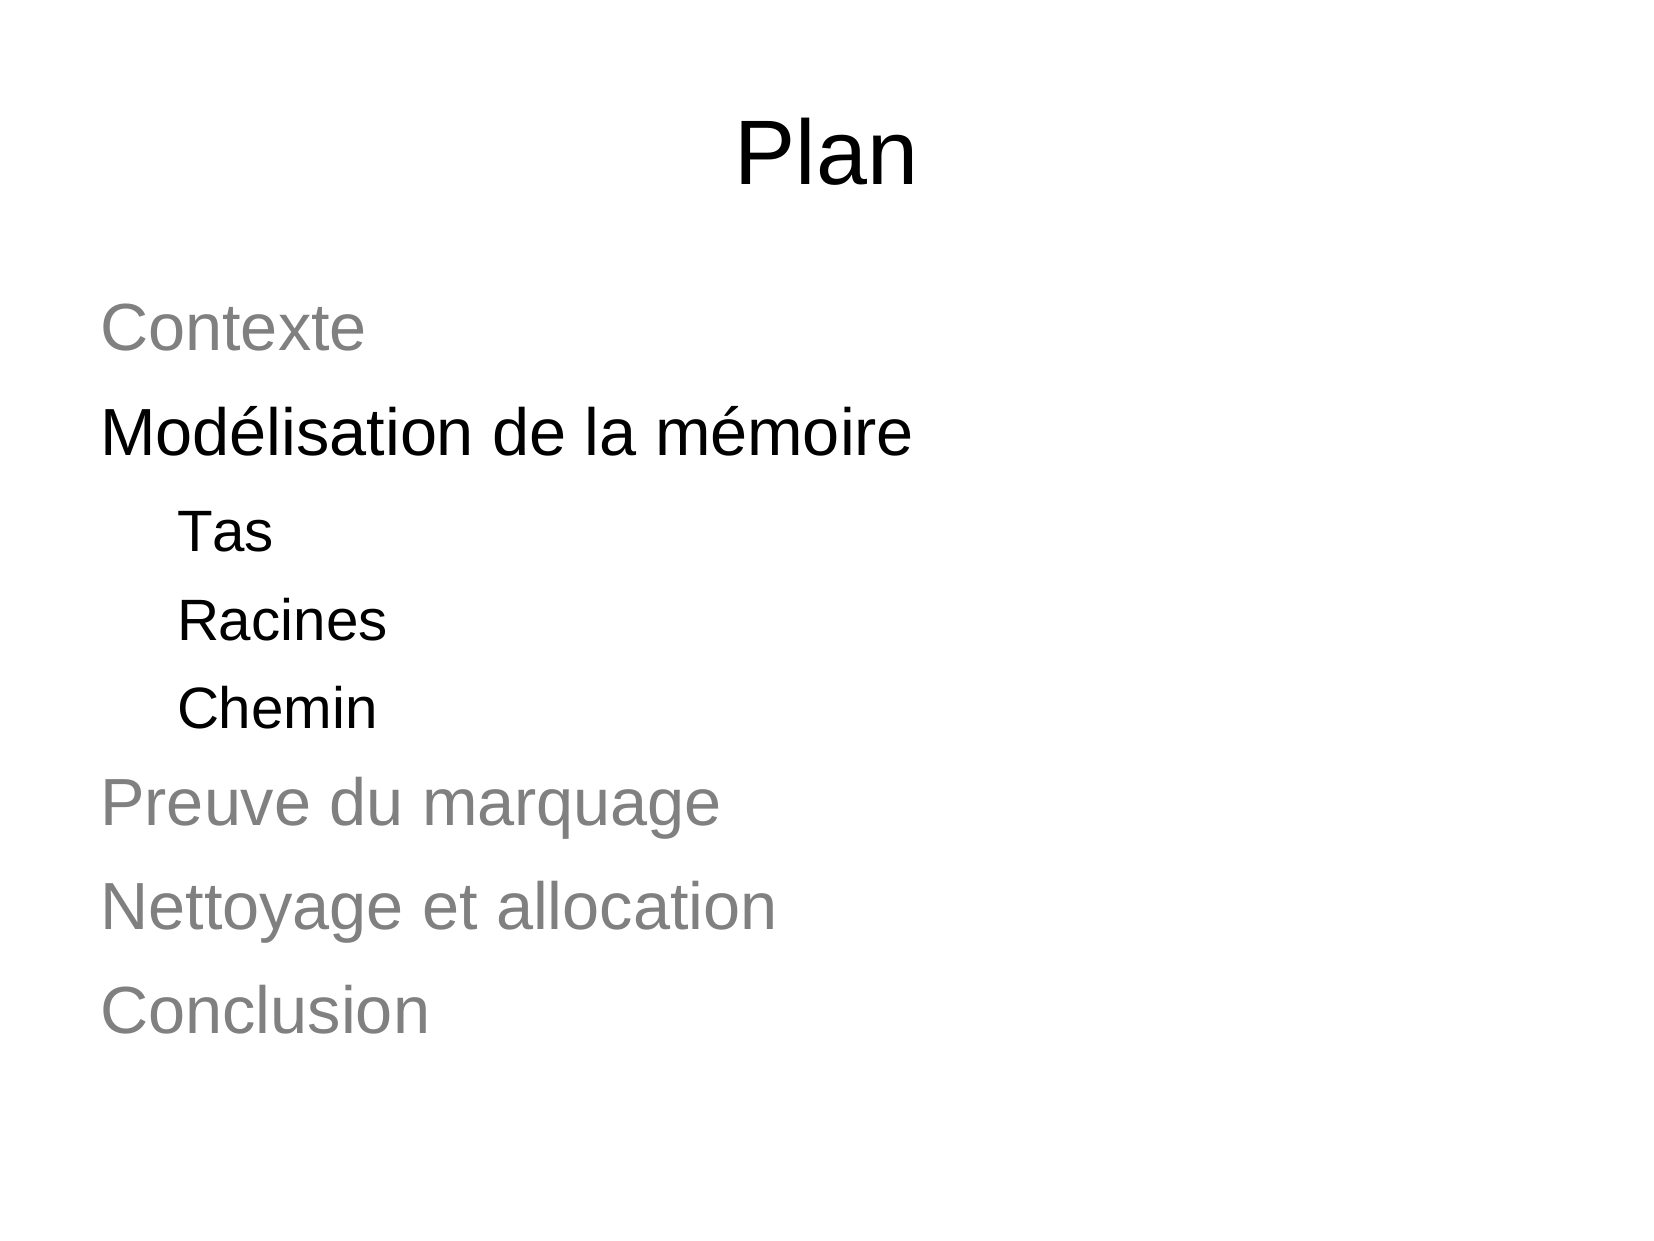

# Plan
Contexte
Modélisation de la mémoire
Tas
Racines
Chemin
Preuve du marquage
Nettoyage et allocation
Conclusion